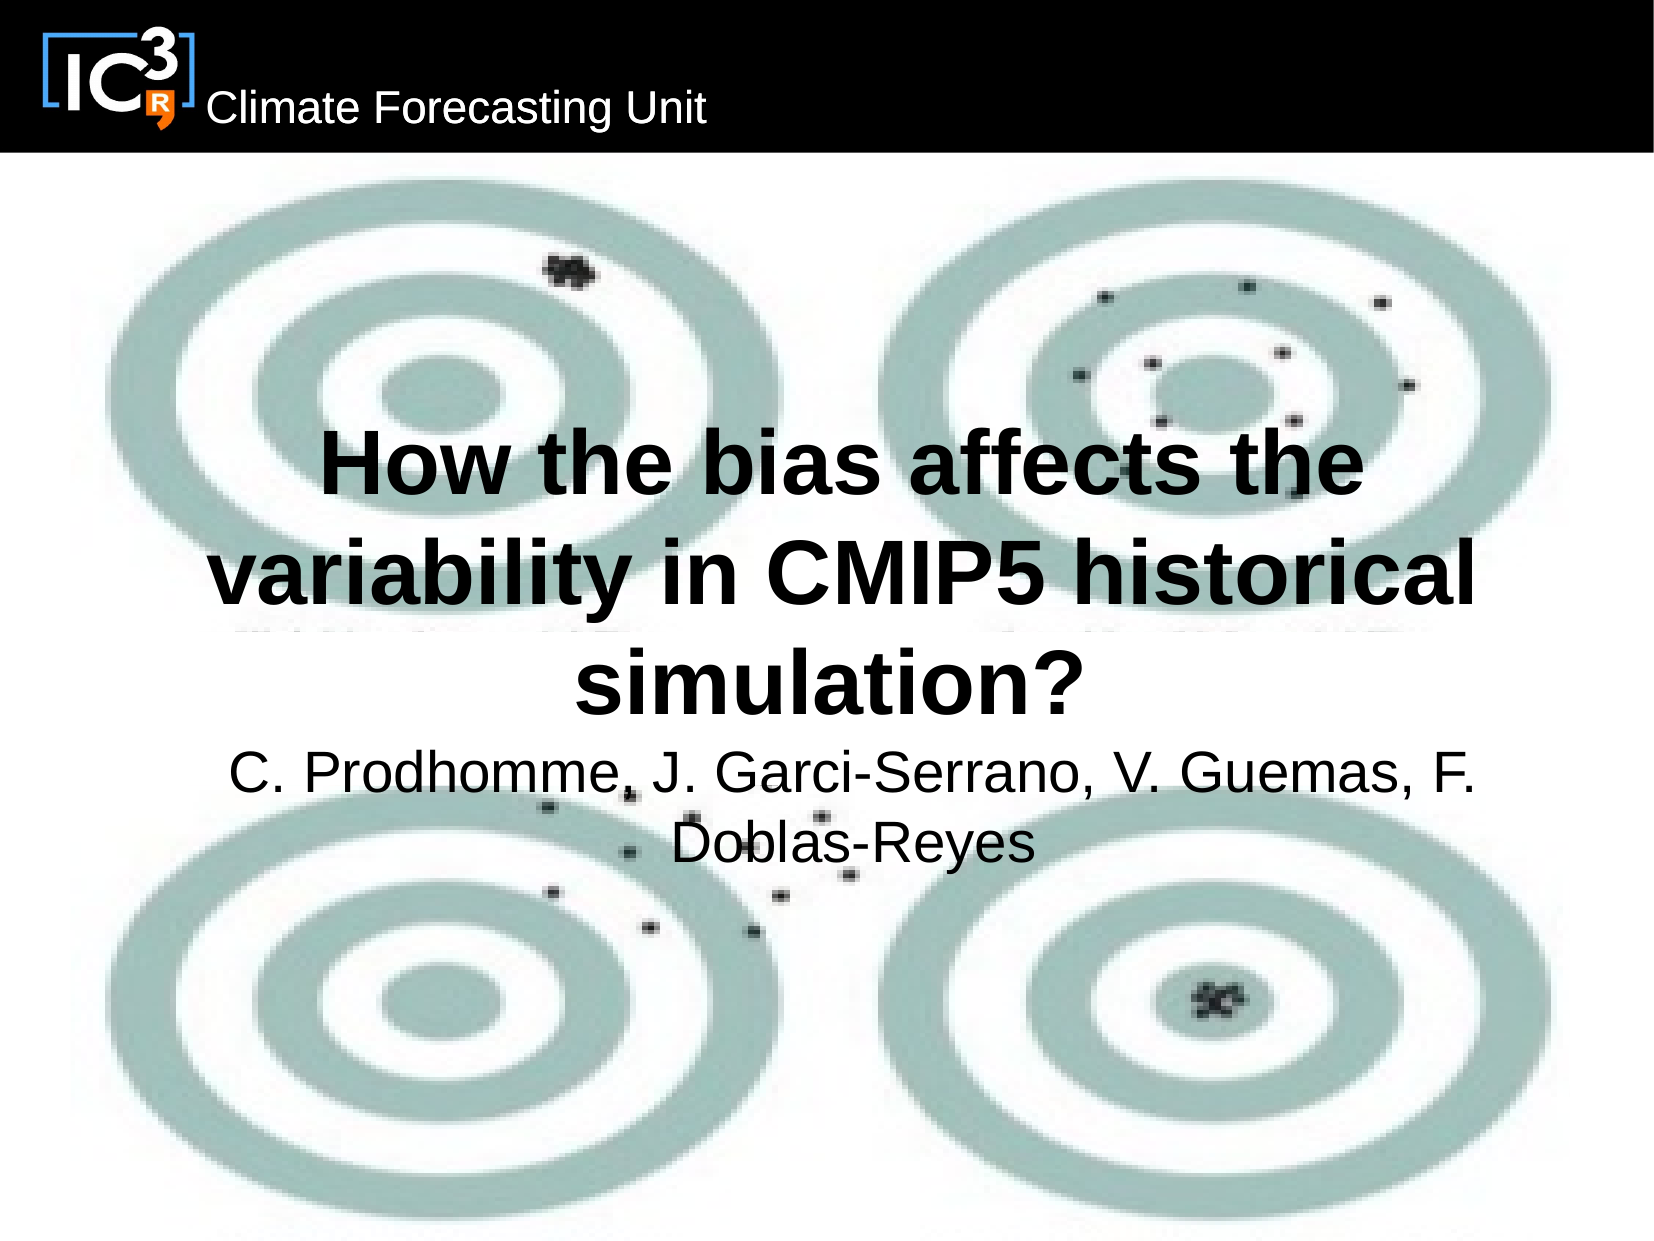

Climate Forecasting Unit
How the bias affects the variability in CMIP5 historical simulation?
C. Prodhomme, J. Garci-Serrano, V. Guemas, F. Doblas-Reyes